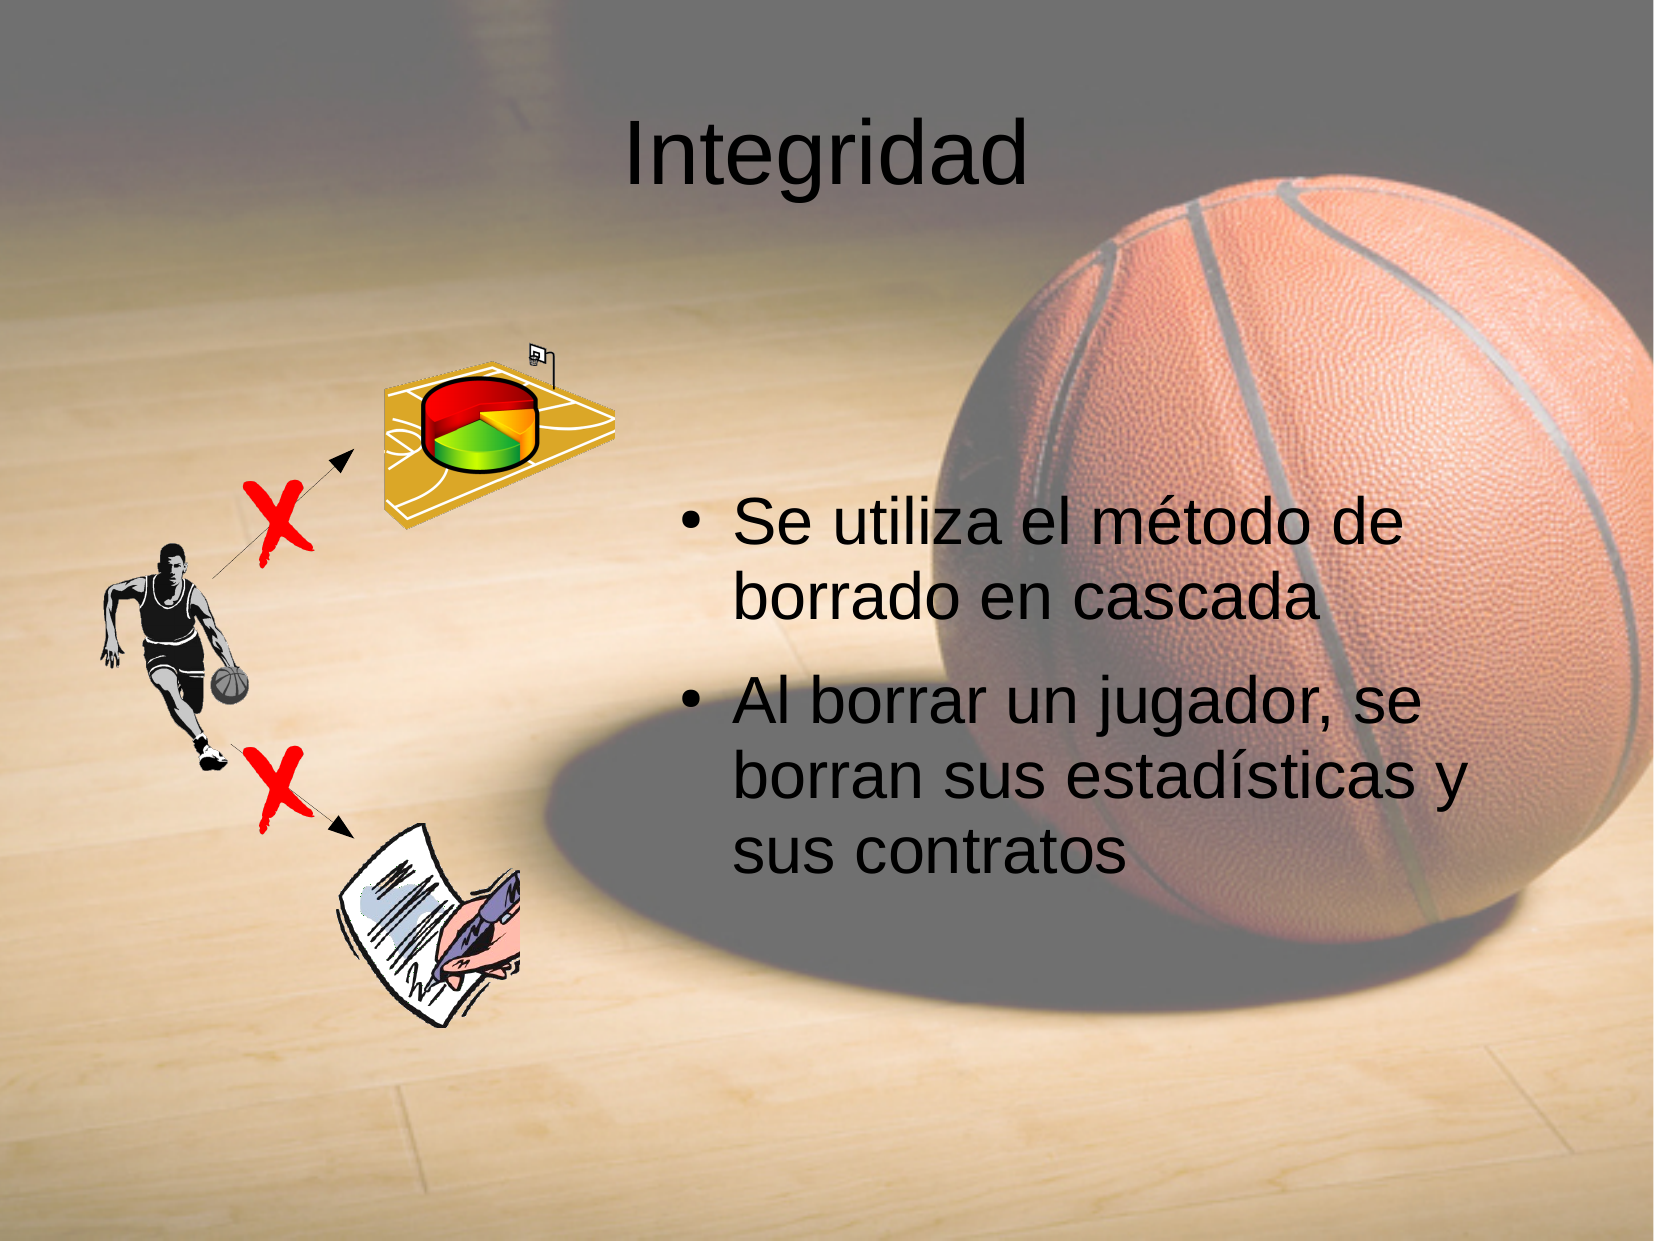

# Integridad
Se utiliza el método de borrado en cascada
Al borrar un jugador, se borran sus estadísticas y sus contratos